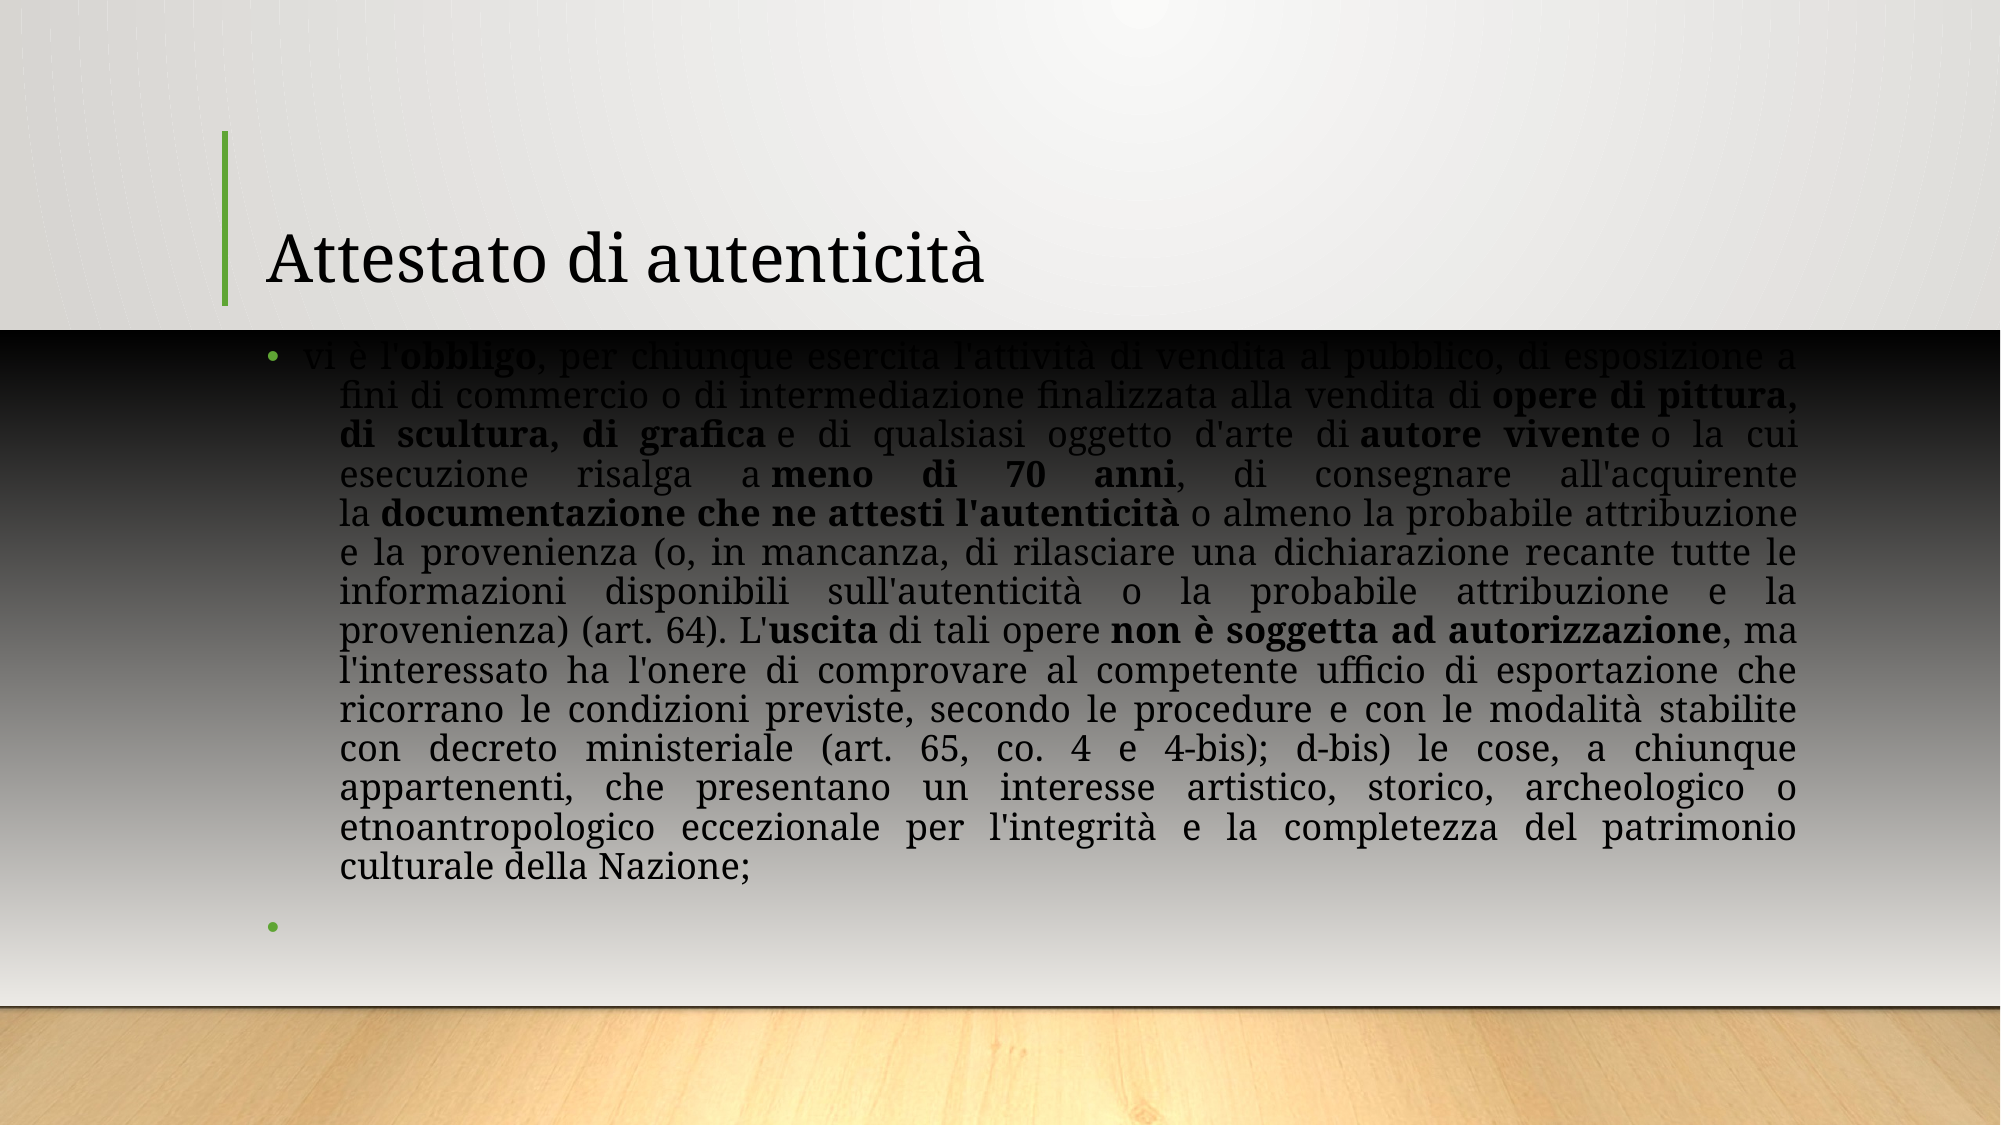

# Attestato di autenticità
vi è l'obbligo, per chiunque esercita l'attività di vendita al pubblico, di esposizione a fini di commercio o di intermediazione finalizzata alla vendita di opere di pittura, di scultura, di grafica e di qualsiasi oggetto d'arte di autore vivente o la cui esecuzione risalga a meno di 70 anni, di consegnare all'acquirente la documentazione che ne attesti l'autenticità o almeno la probabile attribuzione e la provenienza (o, in mancanza, di rilasciare una dichiarazione recante tutte le informazioni disponibili sull'autenticità o la probabile attribuzione e la provenienza) (art. 64). L'uscita di tali opere non è soggetta ad autorizzazione, ma l'interessato ha l'onere di comprovare al competente ufficio di esportazione che ricorrano le condizioni previste, secondo le procedure e con le modalità stabilite con decreto ministeriale (art. 65, co. 4 e 4-bis); d-bis) le cose, a chiunque appartenenti, che presentano un interesse artistico, storico, archeologico o etnoantropologico eccezionale per l'integrità e la completezza del patrimonio culturale della Nazione;